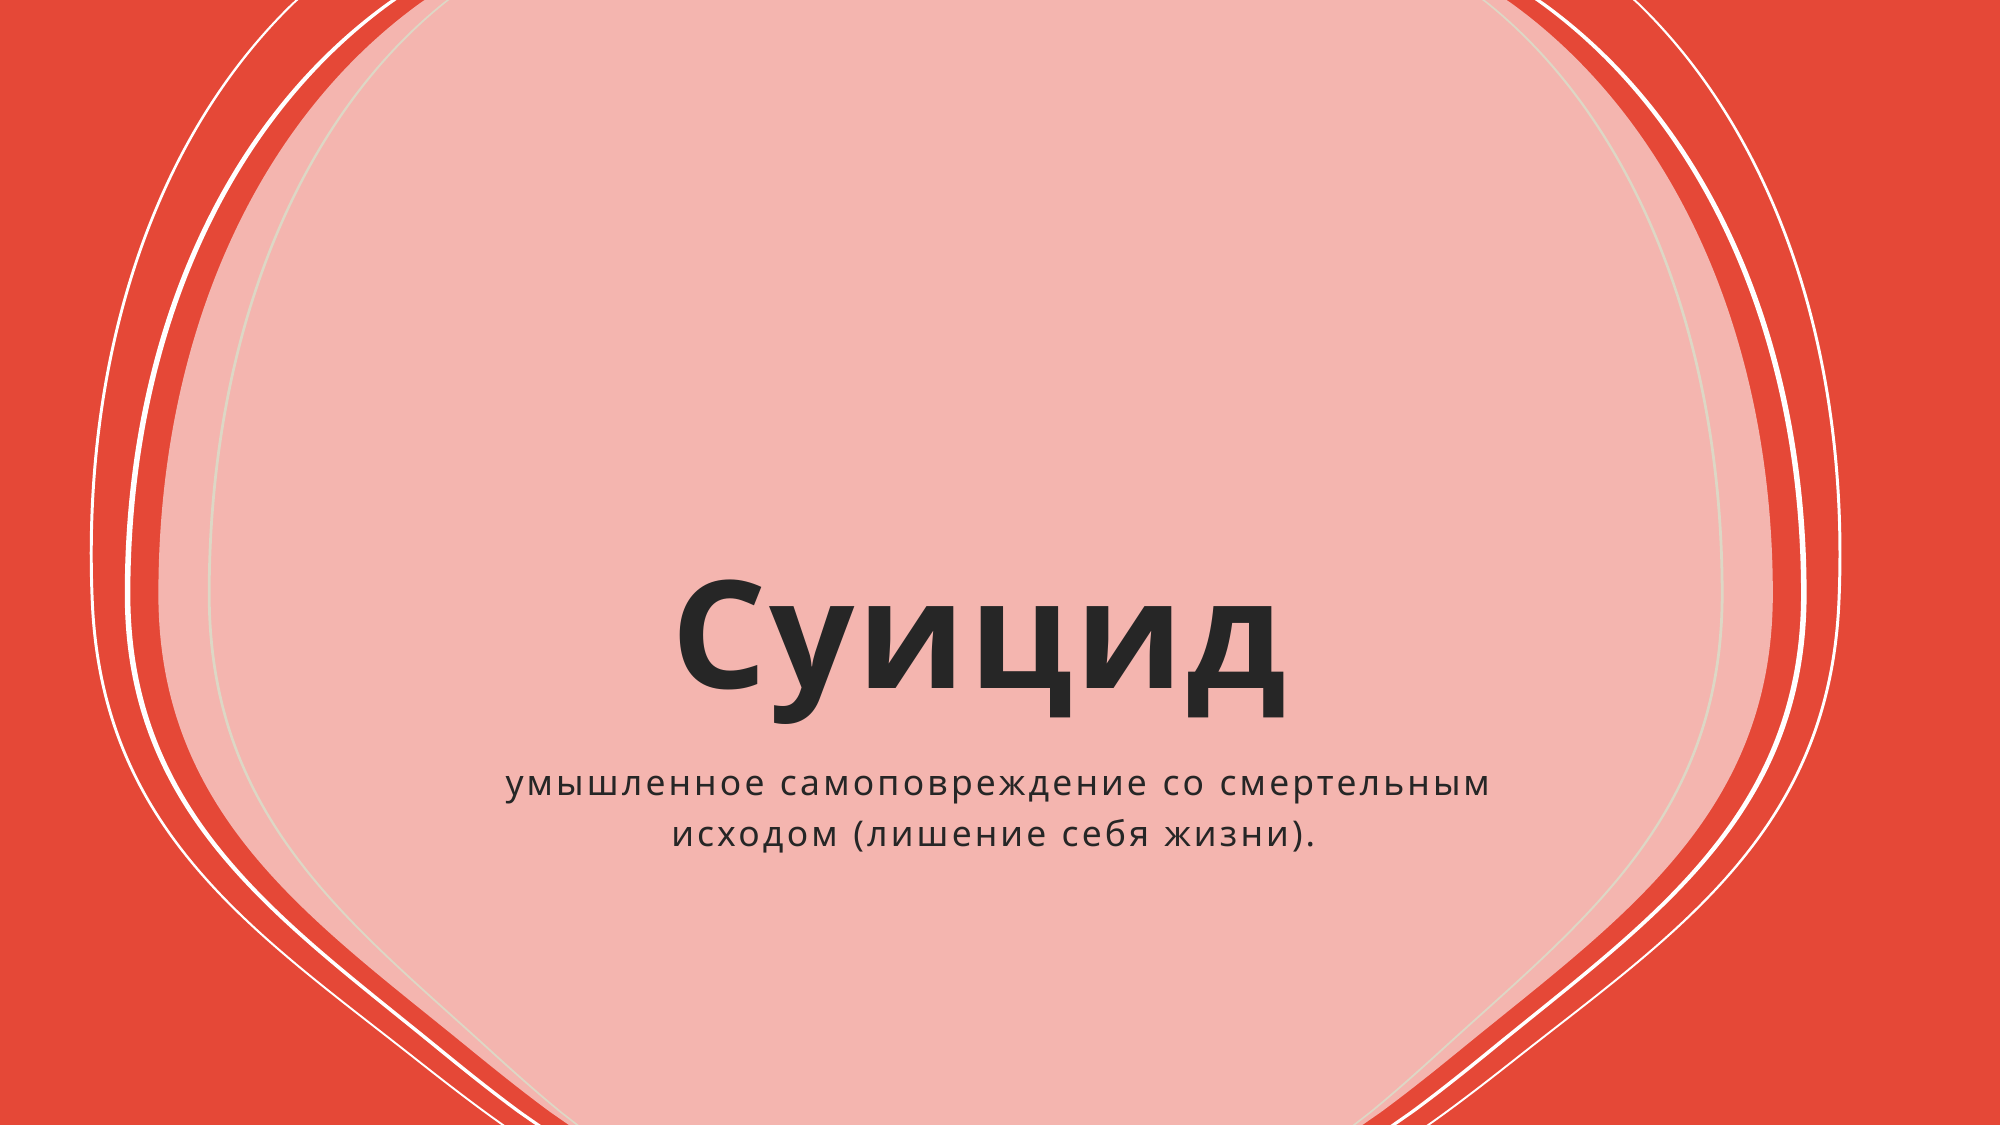

# Суицид
умышленное самоповреждение со смертельным исходом (лишение себя жизни).